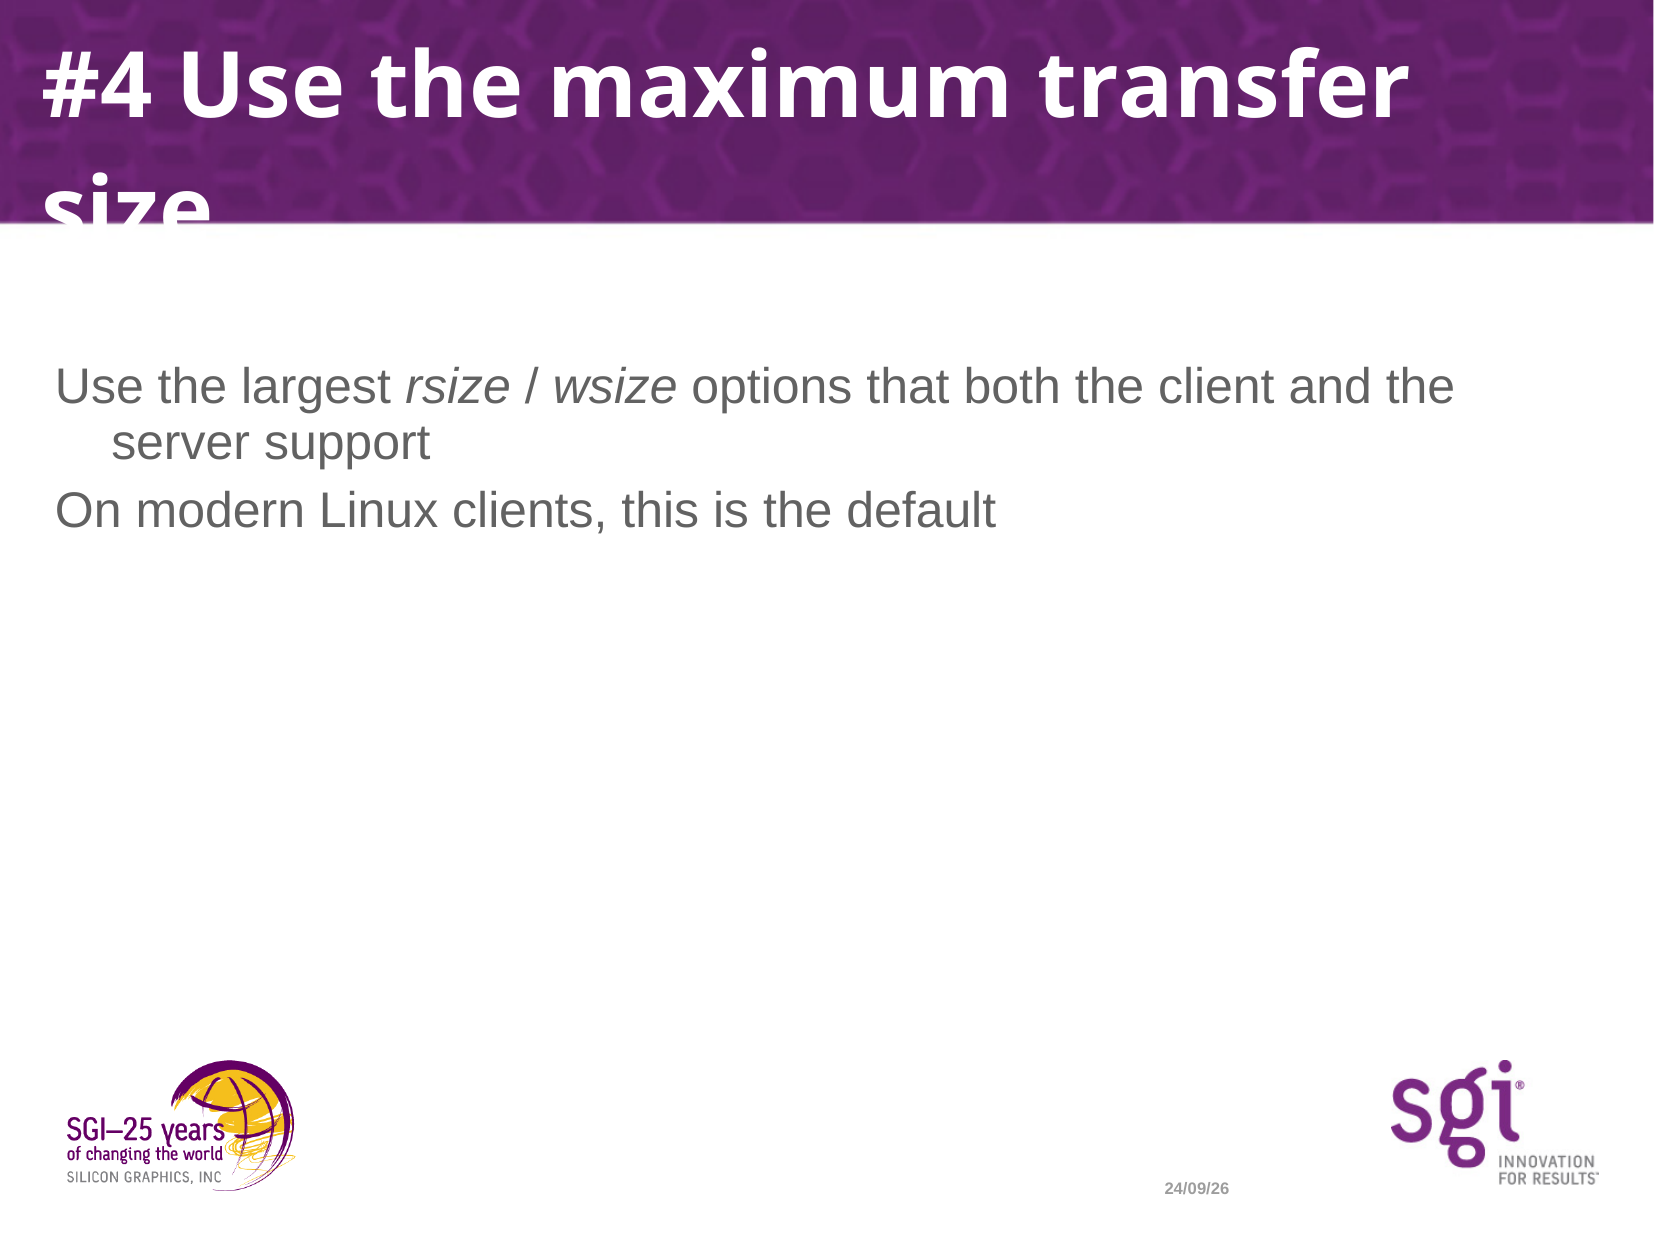

# #4 Use the maximum transfer size
Use the largest rsize / wsize options that both the client and the server support
On modern Linux clients, this is the default